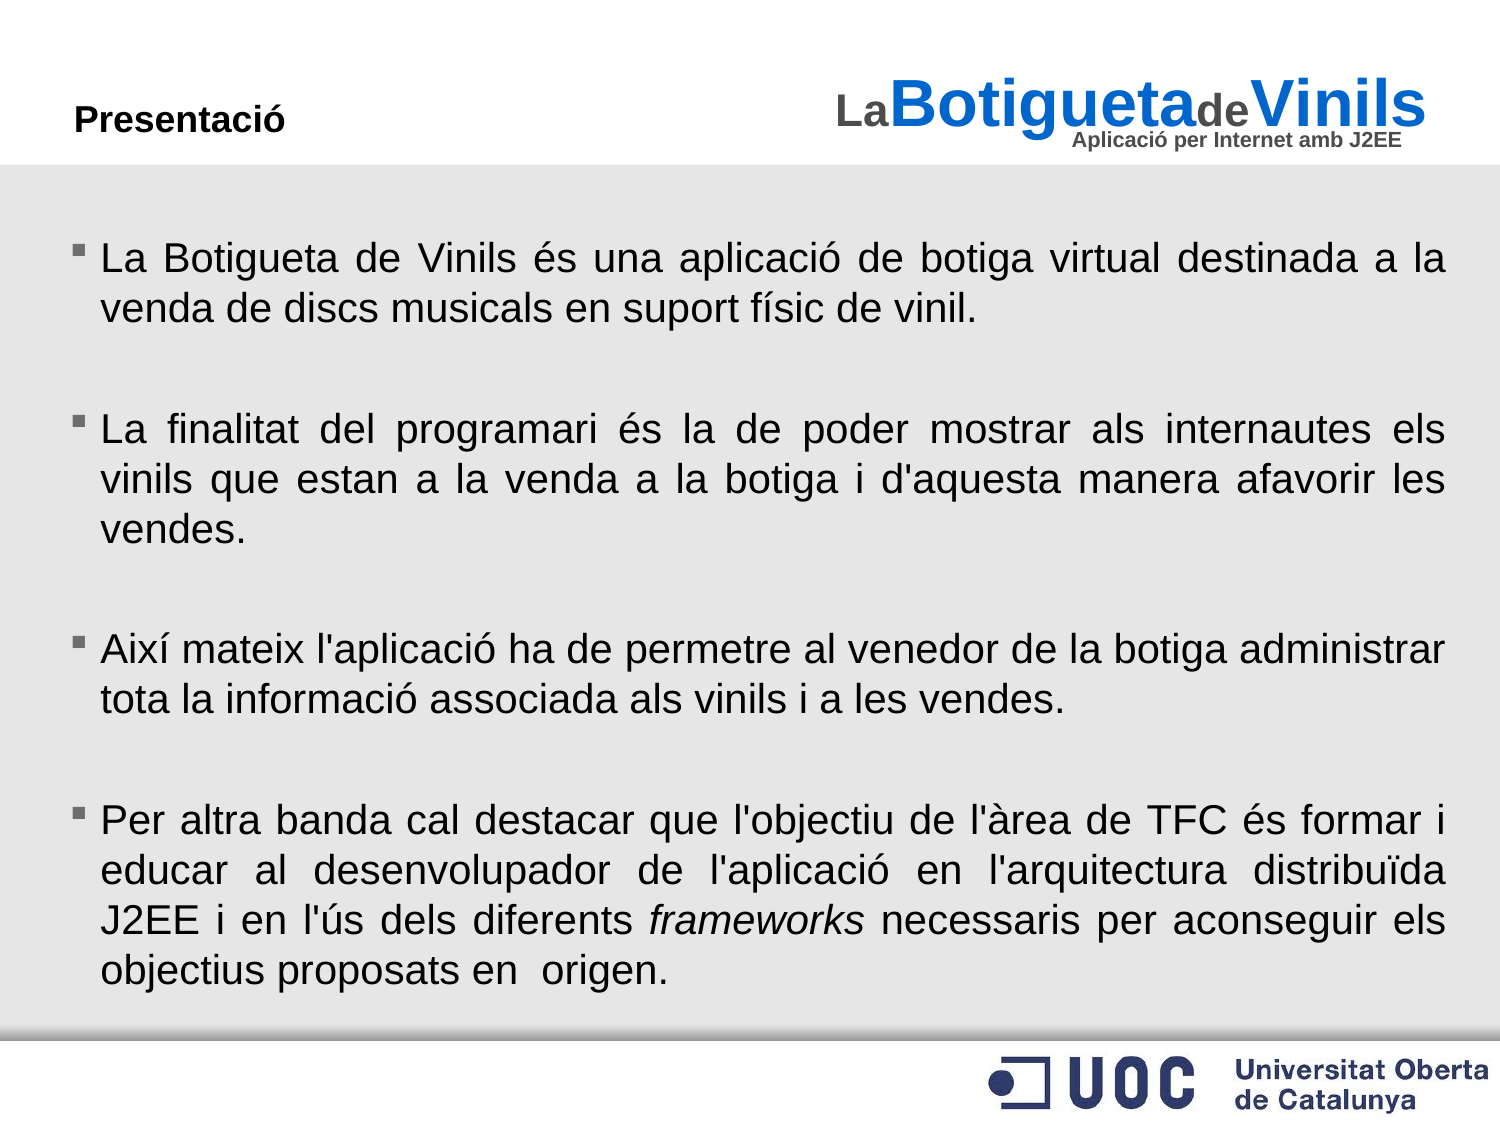

LaBotiguetadeVinils
Presentació
Aplicació per Internet amb J2EE
# La Botigueta de Vinils és una aplicació de botiga virtual destinada a la venda de discs musicals en suport físic de vinil.
La finalitat del programari és la de poder mostrar als internautes els vinils que estan a la venda a la botiga i d'aquesta manera afavorir les vendes.
Així mateix l'aplicació ha de permetre al venedor de la botiga administrar tota la informació associada als vinils i a les vendes.
Per altra banda cal destacar que l'objectiu de l'àrea de TFC és formar i educar al desenvolupador de l'aplicació en l'arquitectura distribuïda J2EE i en l'ús dels diferents frameworks necessaris per aconseguir els objectius proposats en origen.
Here comes your footer